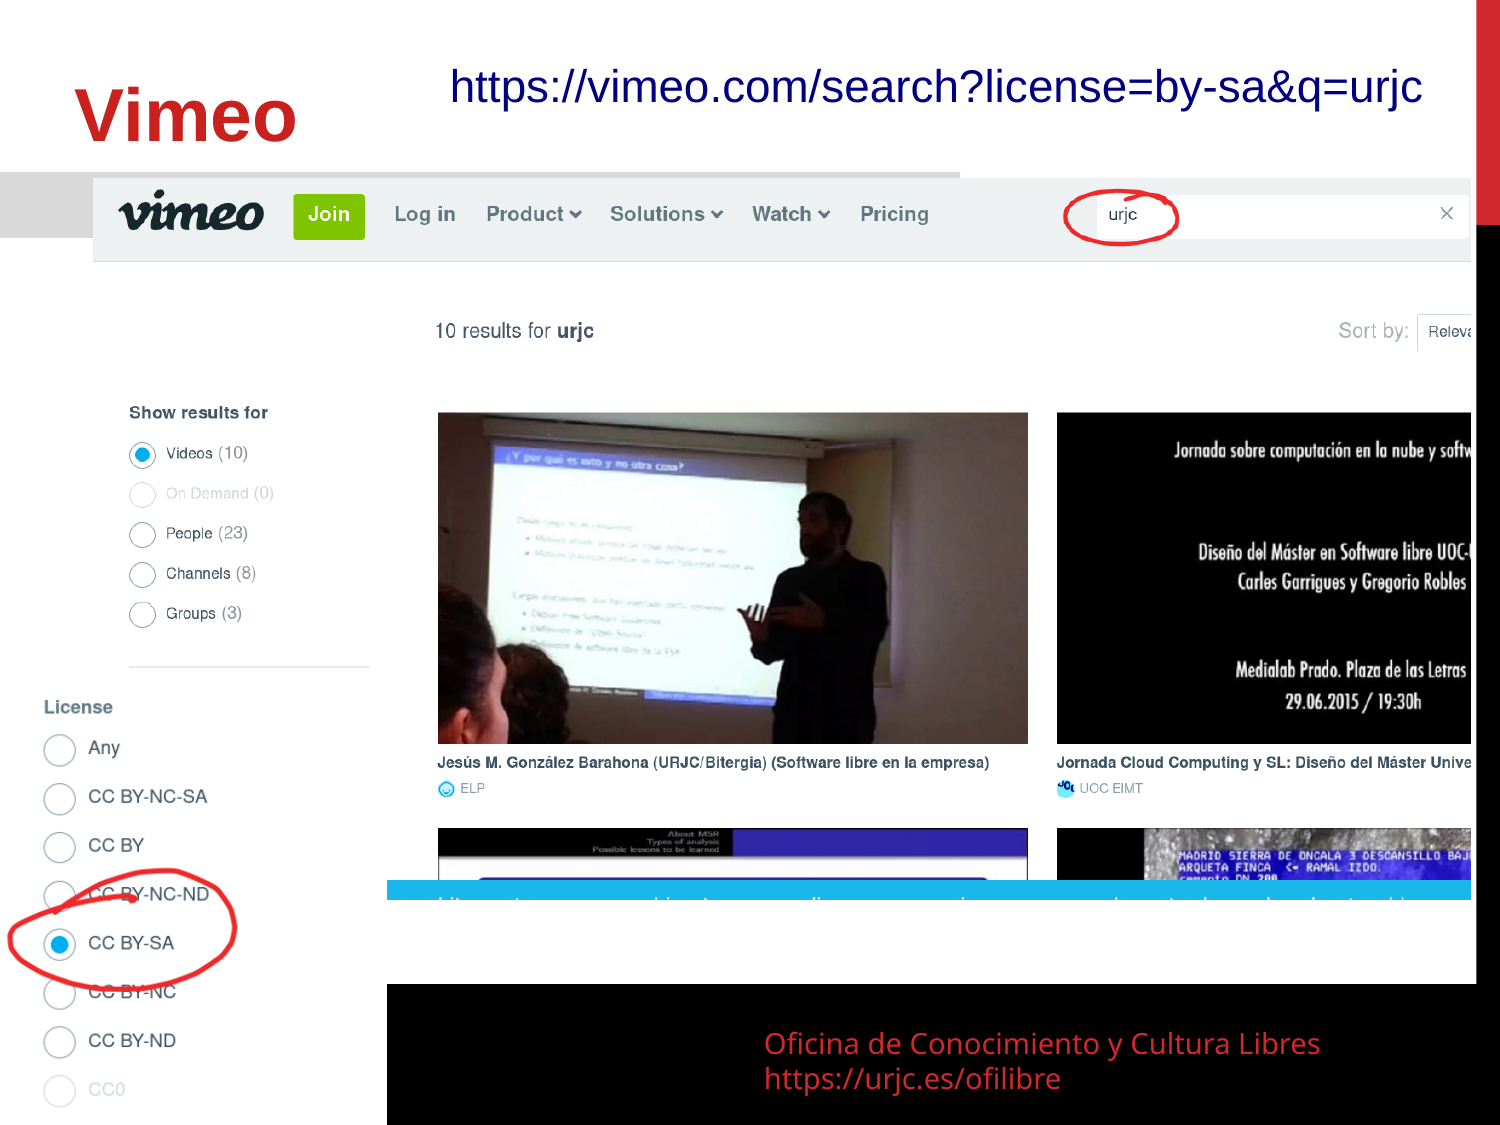

#
https://vimeo.com/search?license=by-sa&q=urjc
Vimeo
Oficina de Conocimiento y Cultura Libres
https://urjc.es/ofilibre